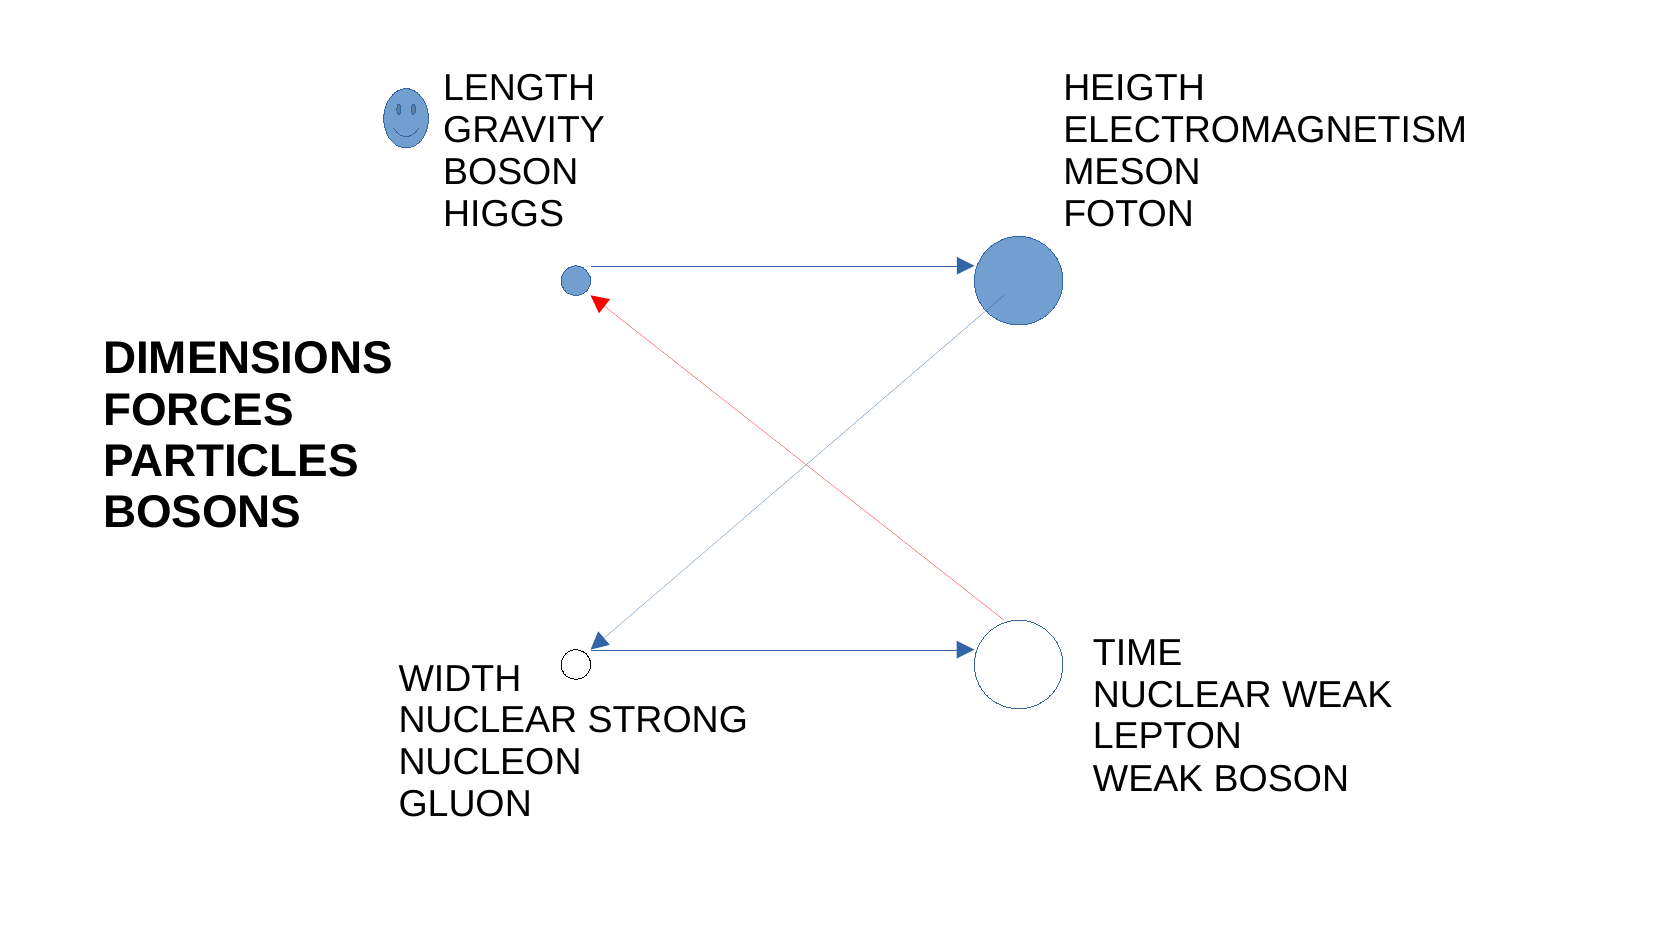

LENGTH
GRAVITY
BOSON
HIGGS
HEIGTH
ELECTROMAGNETISM
MESON
FOTON
DIMENSIONS
FORCES
PARTICLES
BOSONS
TIME
NUCLEAR WEAK
LEPTON
WEAK BOSON
WIDTH
NUCLEAR STRONG
NUCLEON
GLUON